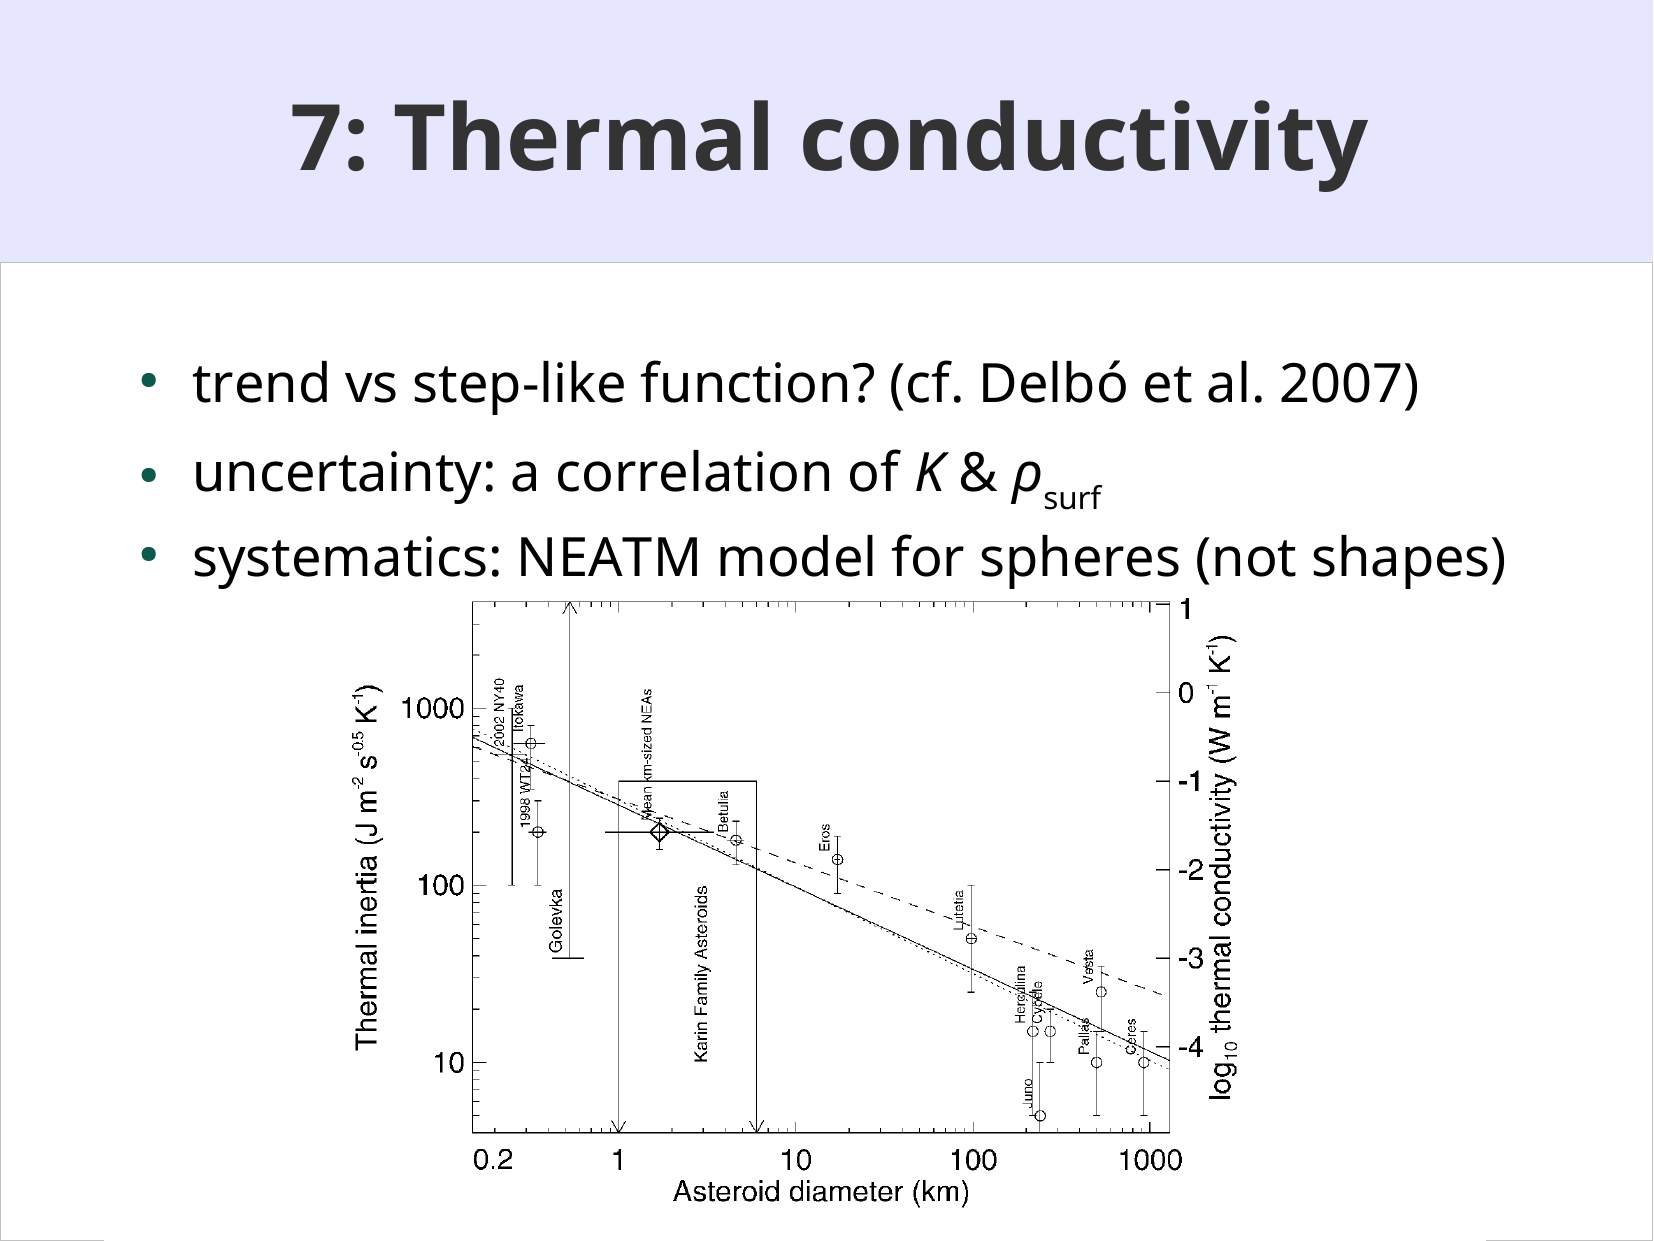

# 7: Thermal conductivity
trend vs step-like function? (cf. Delbó et al. 2007)
uncertainty: a correlation of K & ρsurf
systematics: NEATM model for spheres (not shapes)